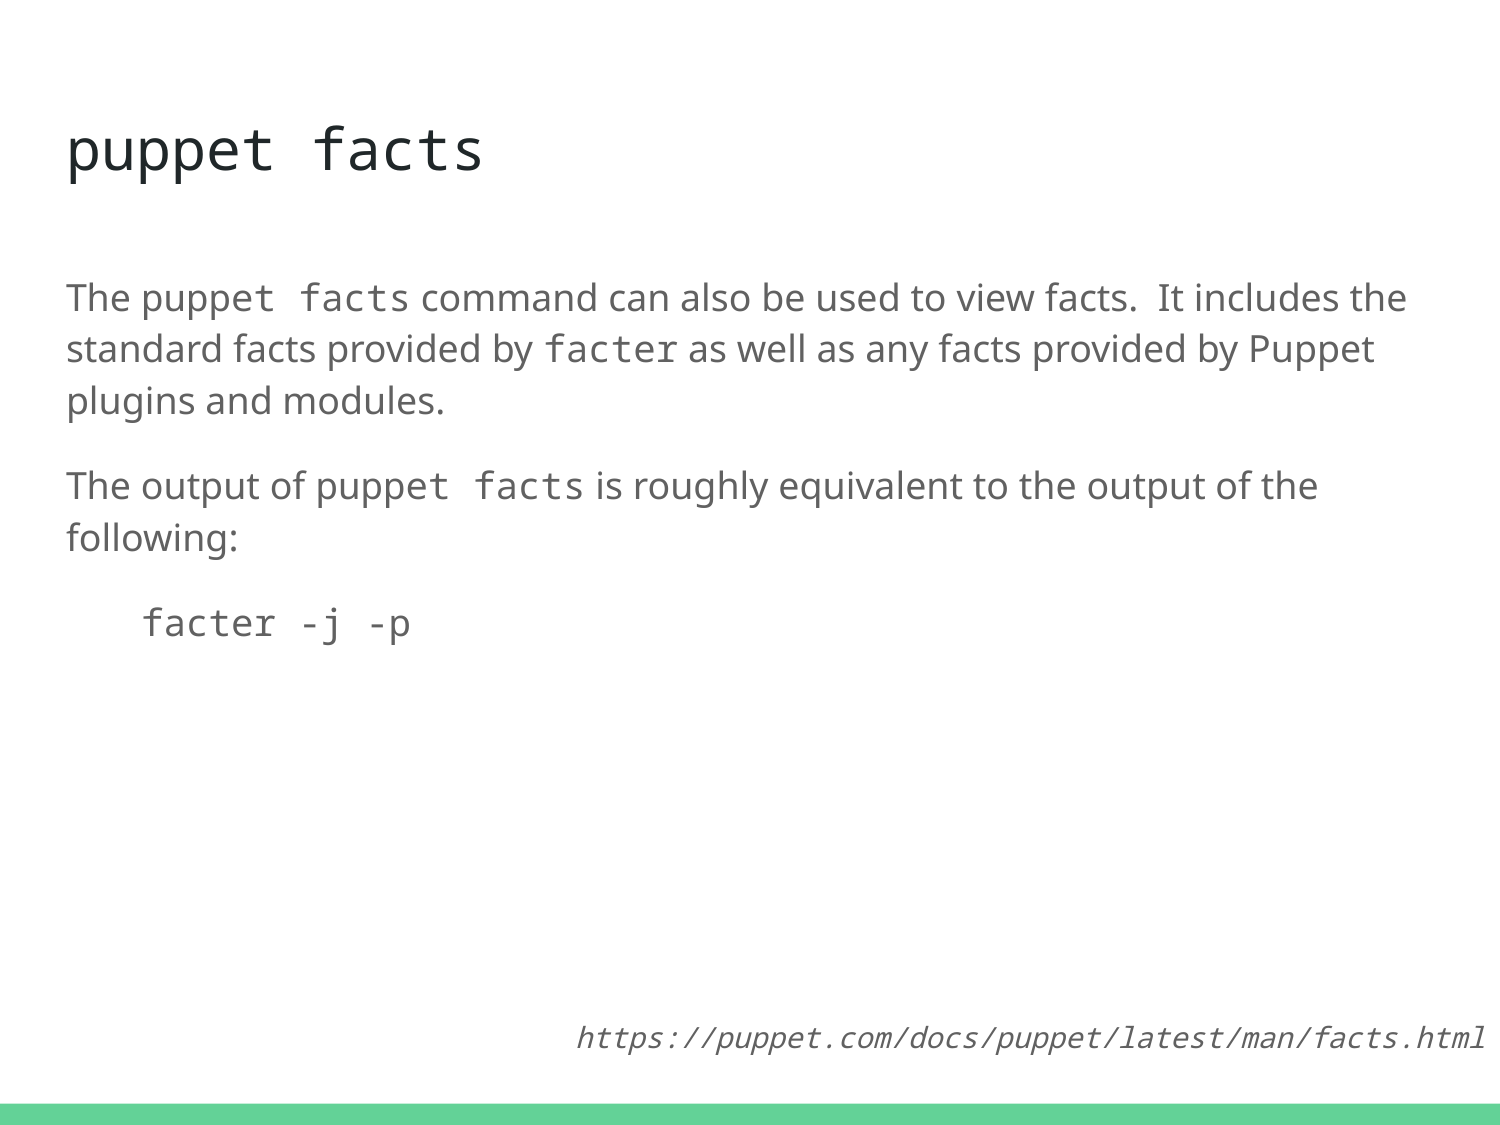

# puppet facts
The puppet facts command can also be used to view facts. It includes the standard facts provided by facter as well as any facts provided by Puppet plugins and modules.
The output of puppet facts is roughly equivalent to the output of the following:
facter -j -p
https://puppet.com/docs/puppet/latest/man/facts.html